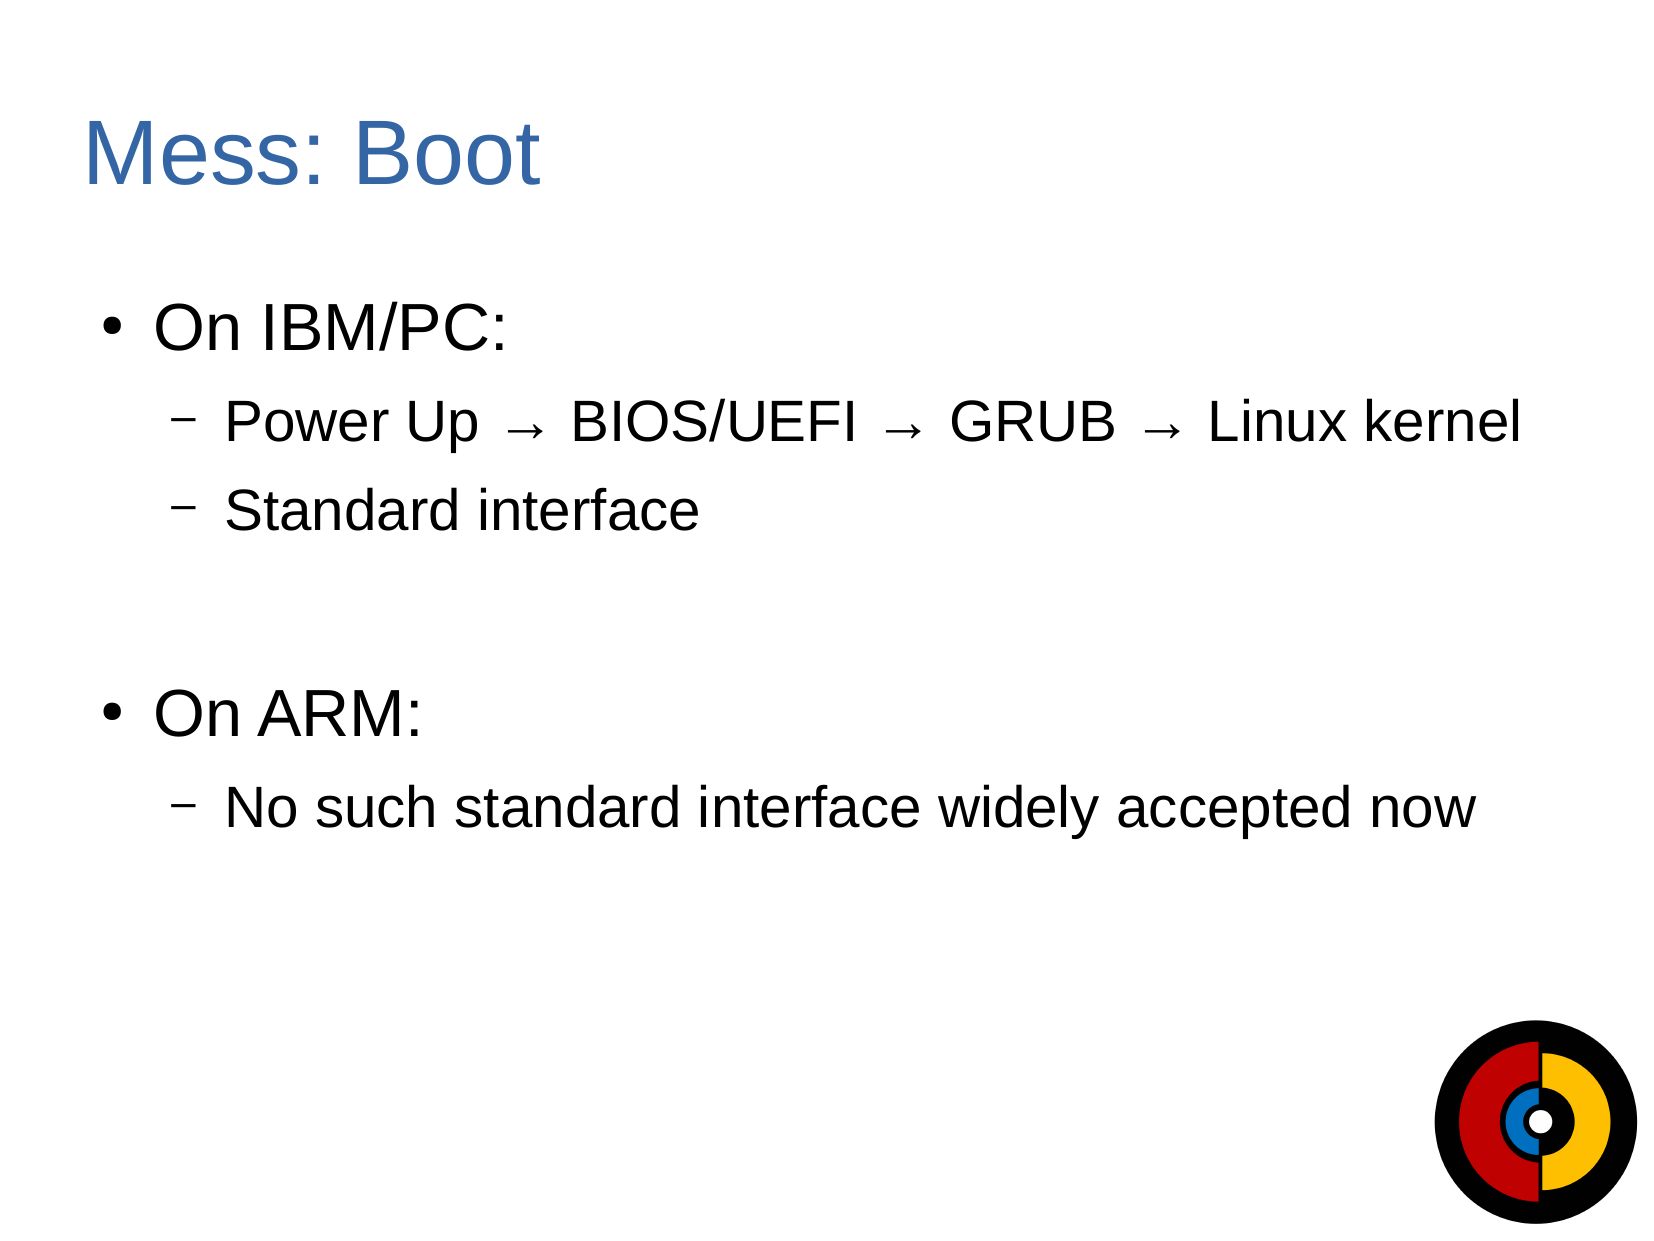

# Mess: Boot
On IBM/PC:
Power Up → BIOS/UEFI → GRUB → Linux kernel
Standard interface
On ARM:
No such standard interface widely accepted now